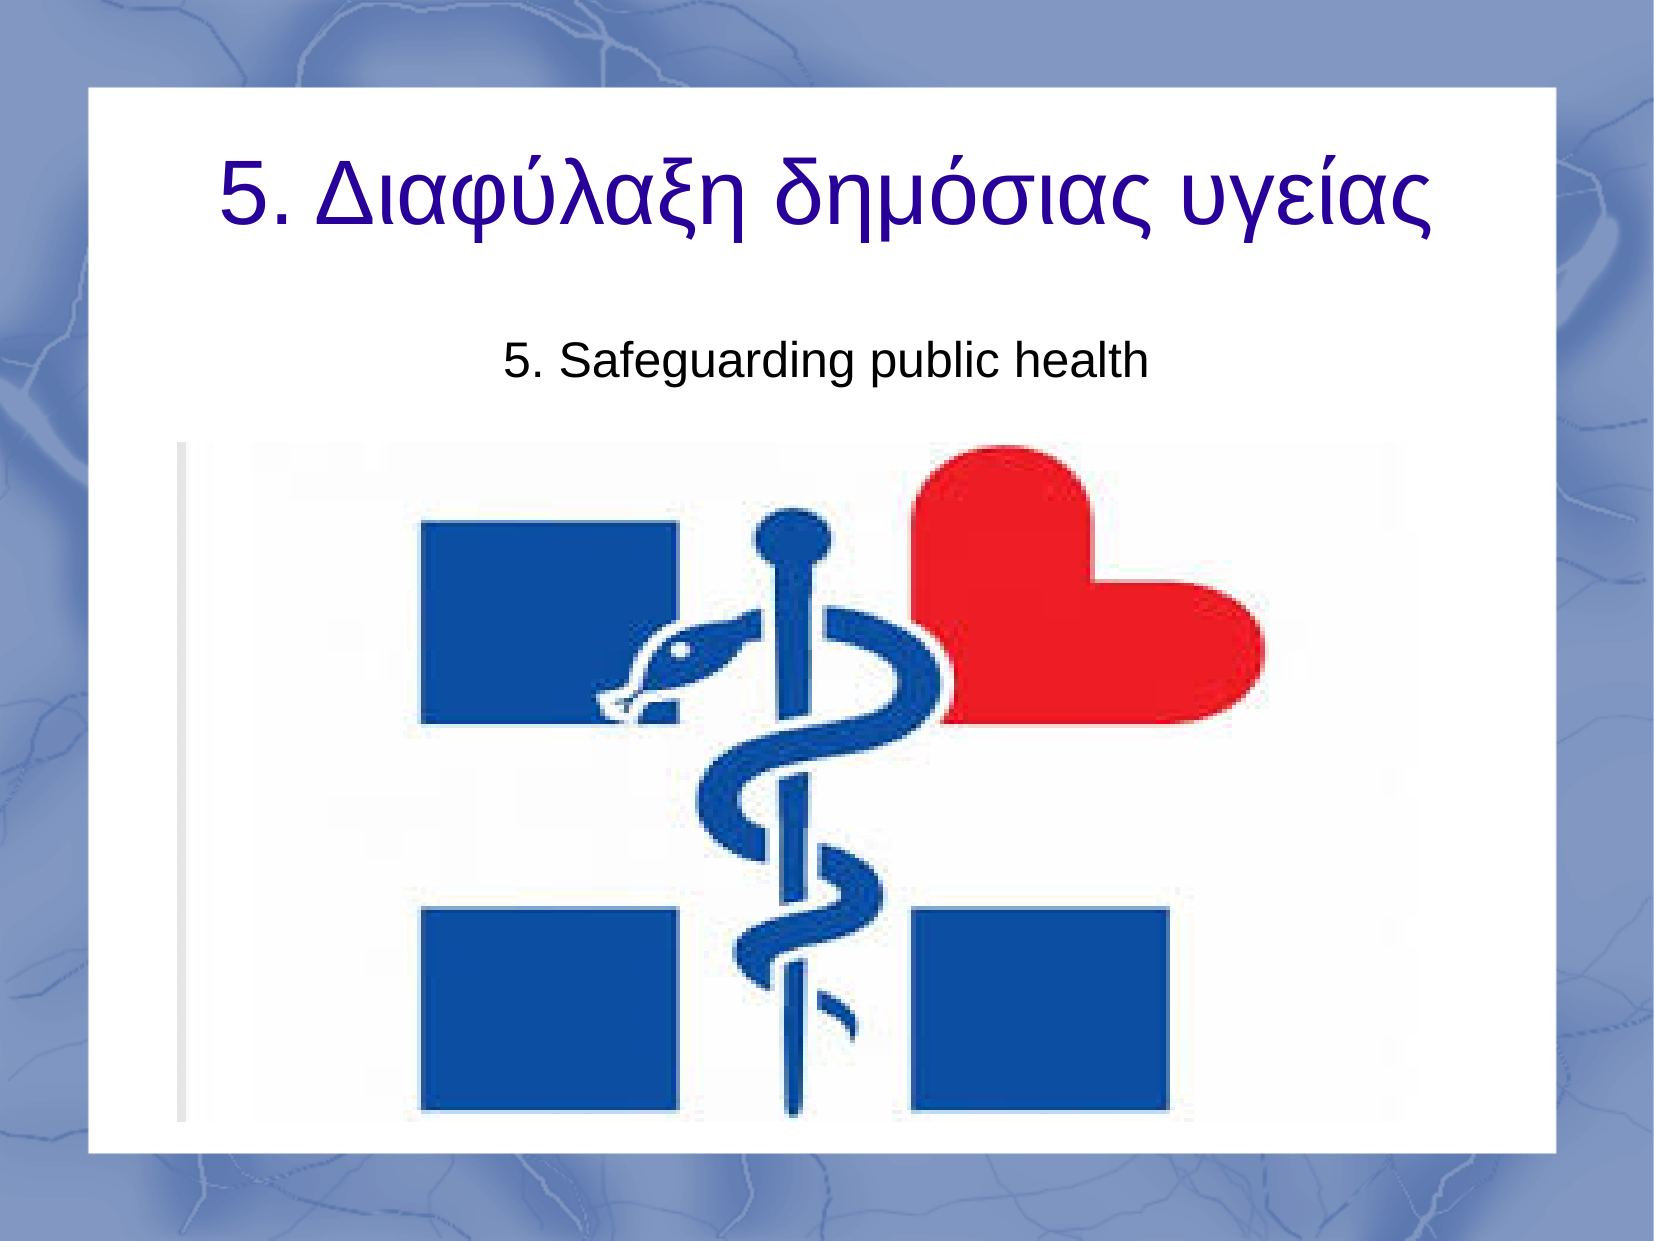

# 5. Διαφύλαξη δημόσιας υγείας
5. Safeguarding public health